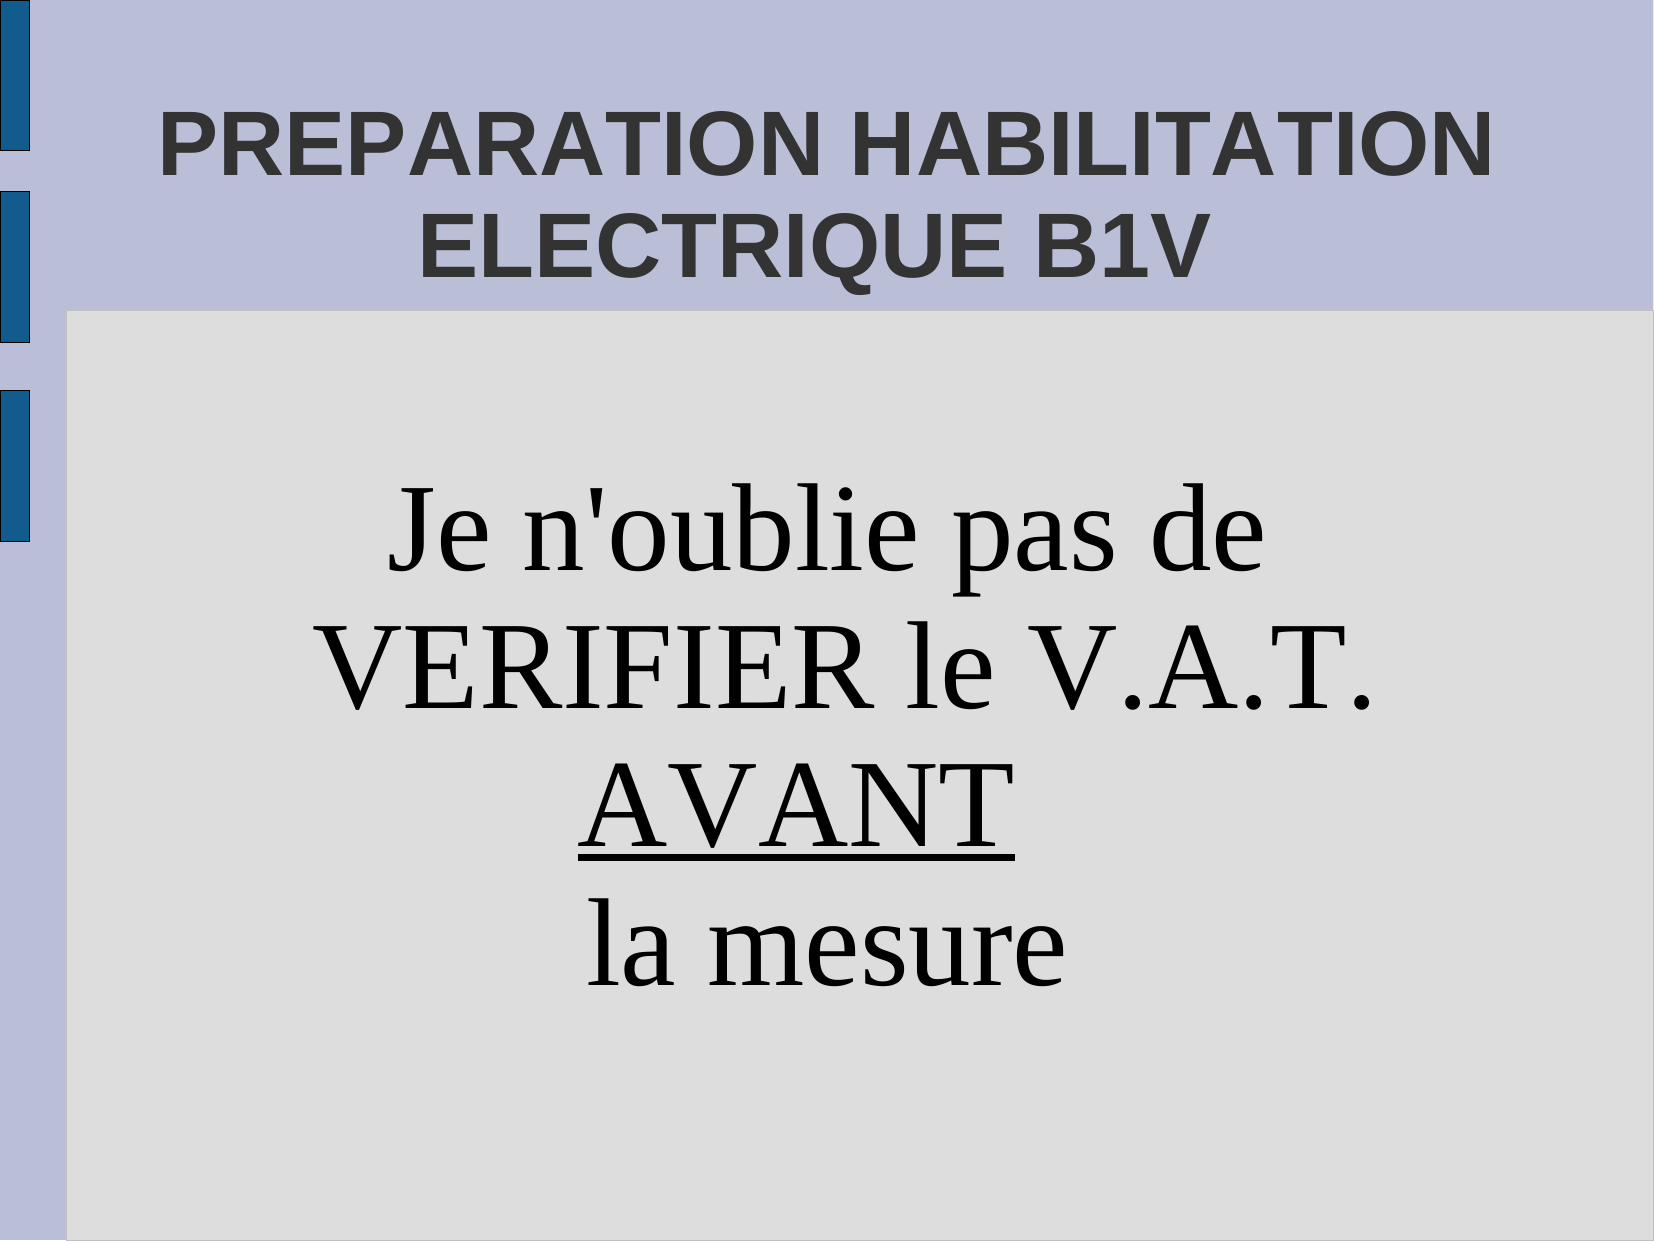

# PREPARATION HABILITATION ELECTRIQUE B1V
Je n'oublie pas de VERIFIER le V.A.T.
AVANT
la mesure